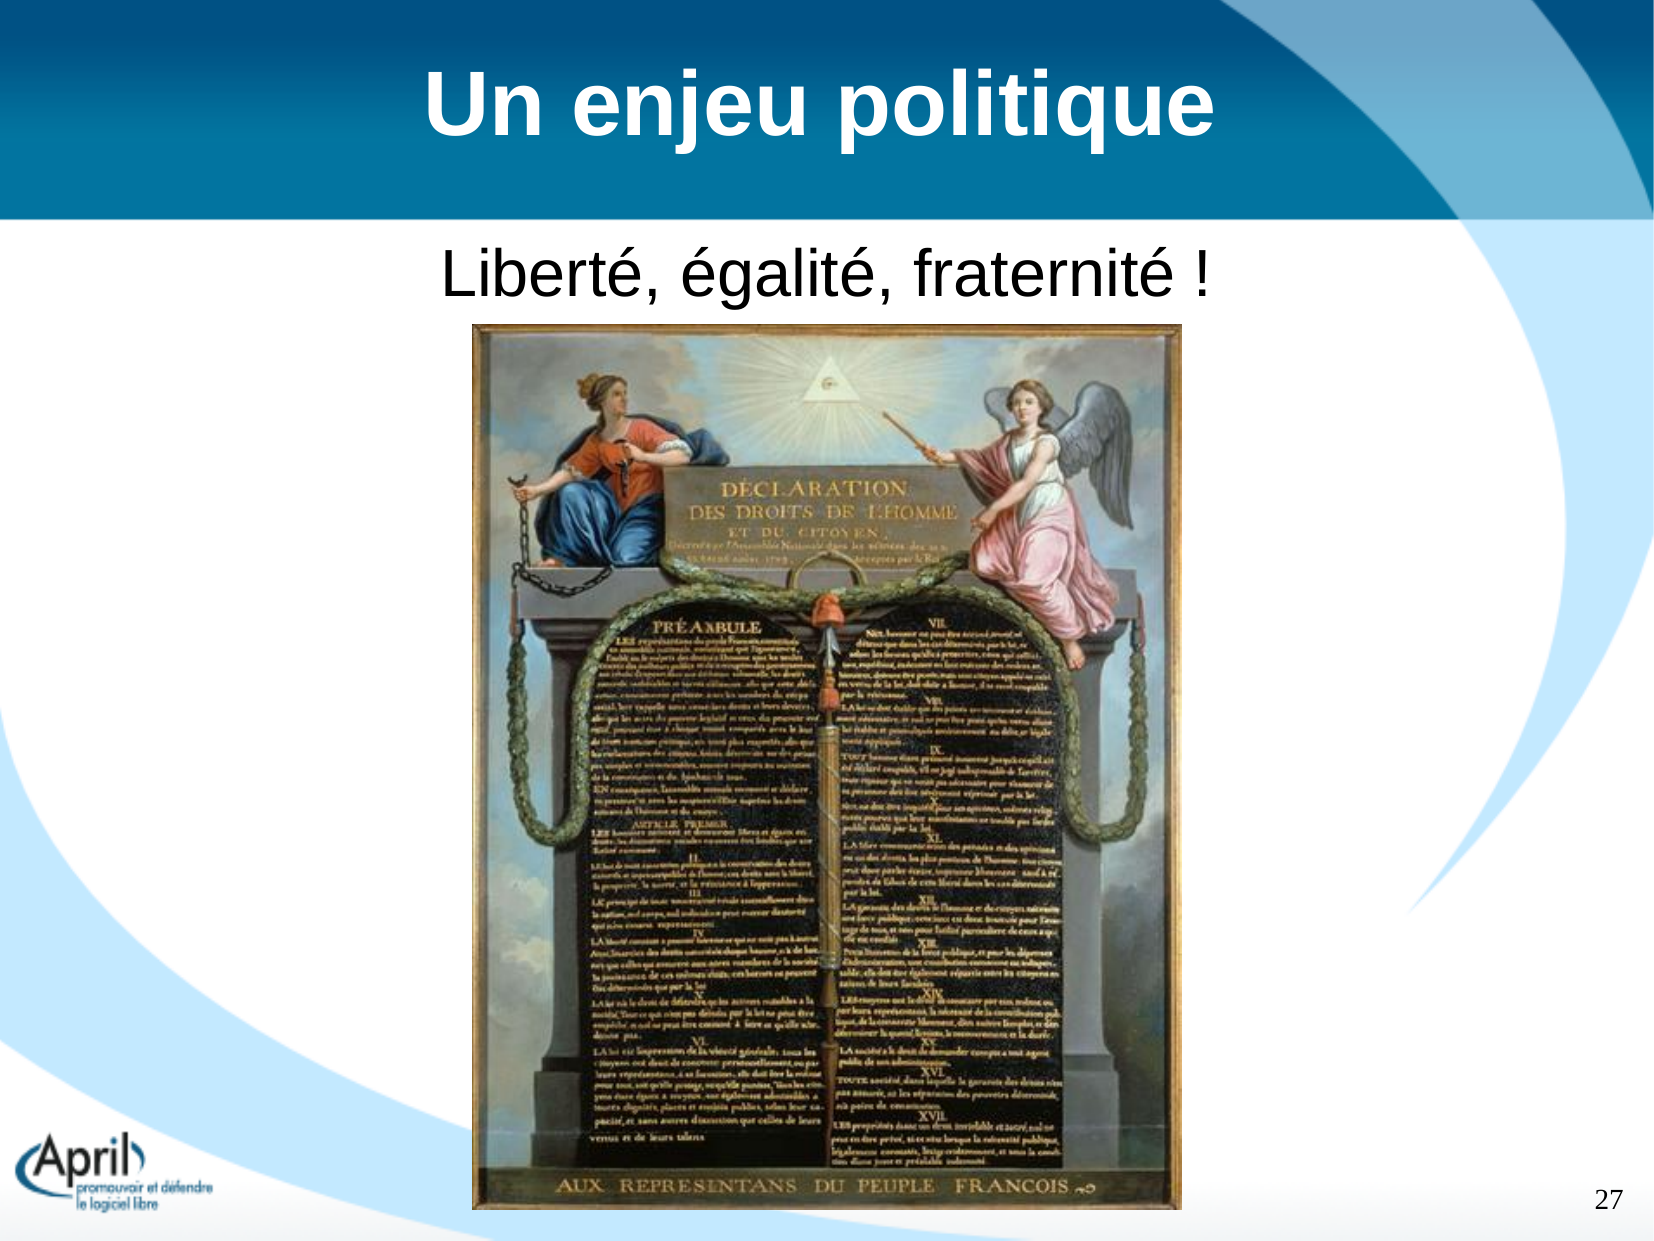

# Un enjeu politique
Liberté, égalité, fraternité !
27